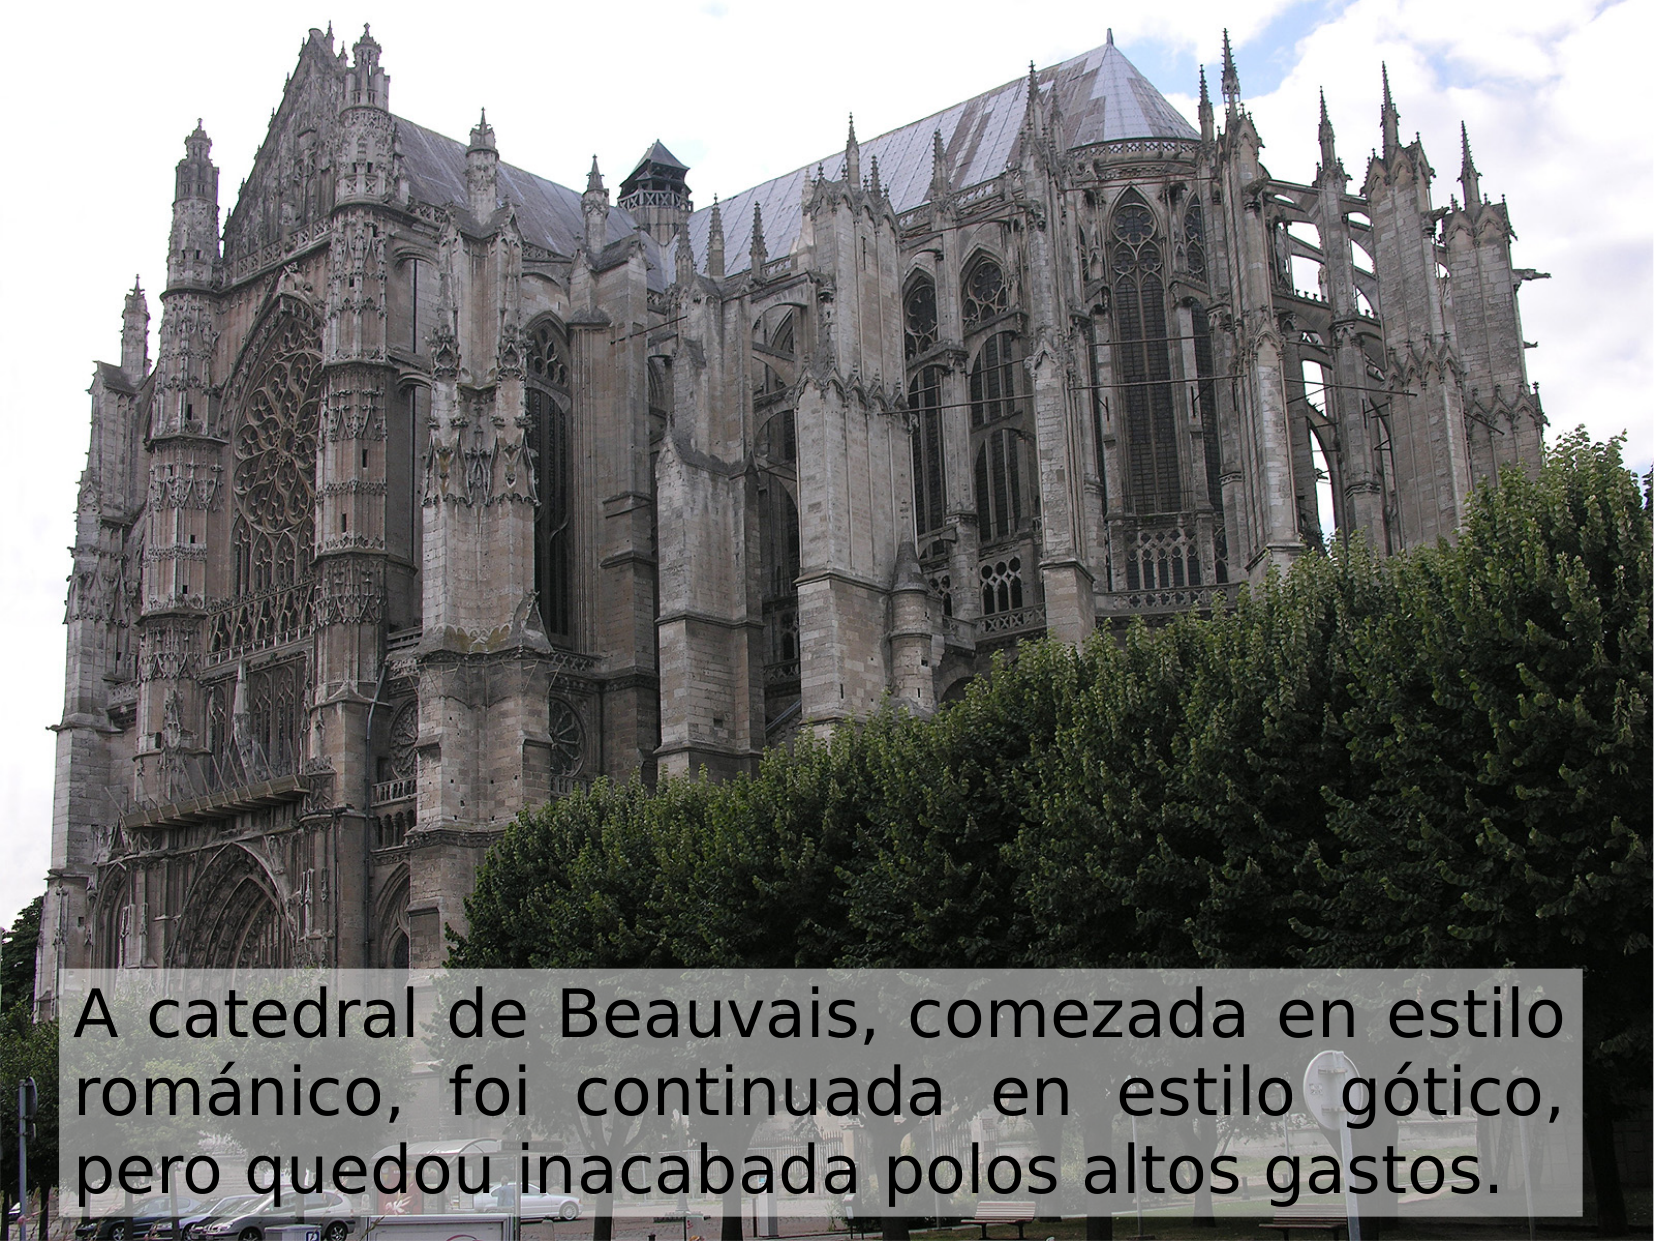

A catedral de Beauvais, comezada en estilo románico, foi continuada en estilo gótico, pero quedou inacabada polos altos gastos.